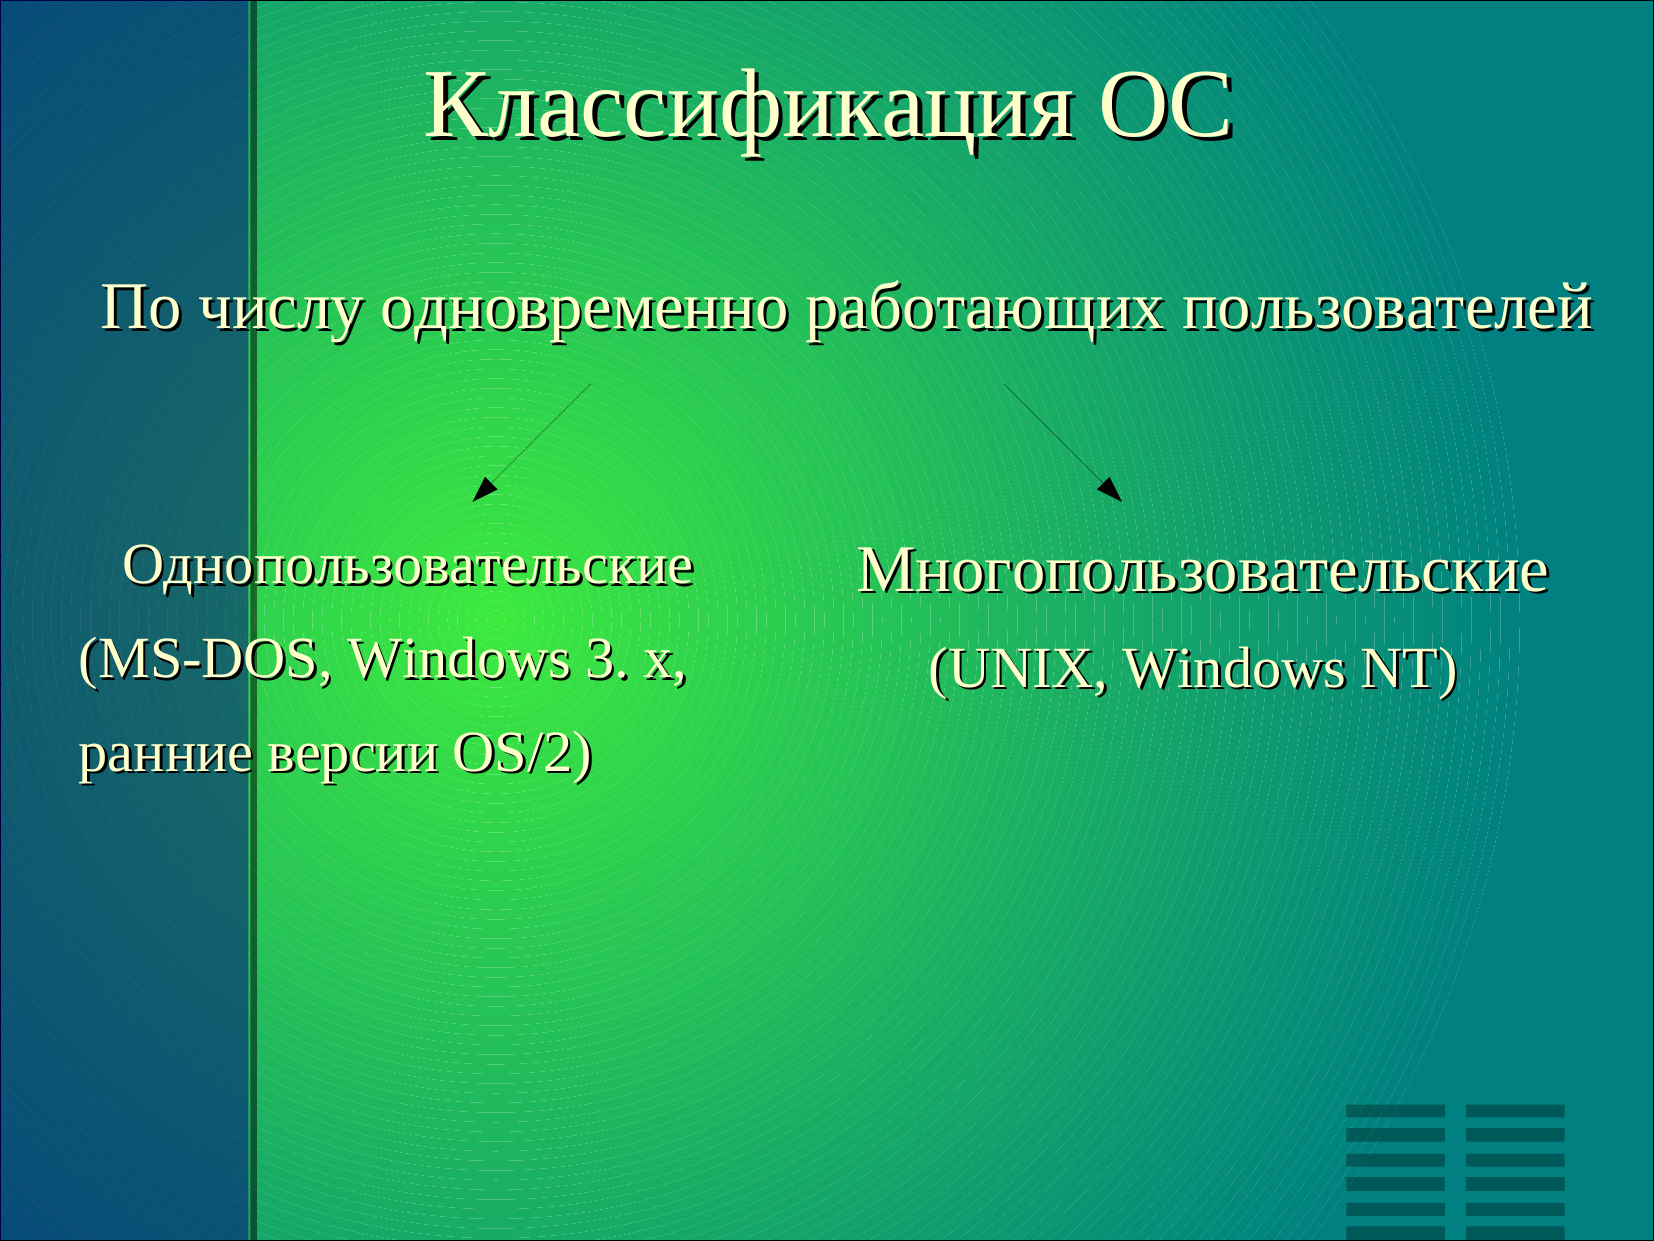

# Классификация ОС
По числу одновременно работающих пользователей
 Однопользовательские
(MS-DOS, Windows 3. x,
ранние версии OS/2)
Многопользовательские
 (UNIX, Windows NT)